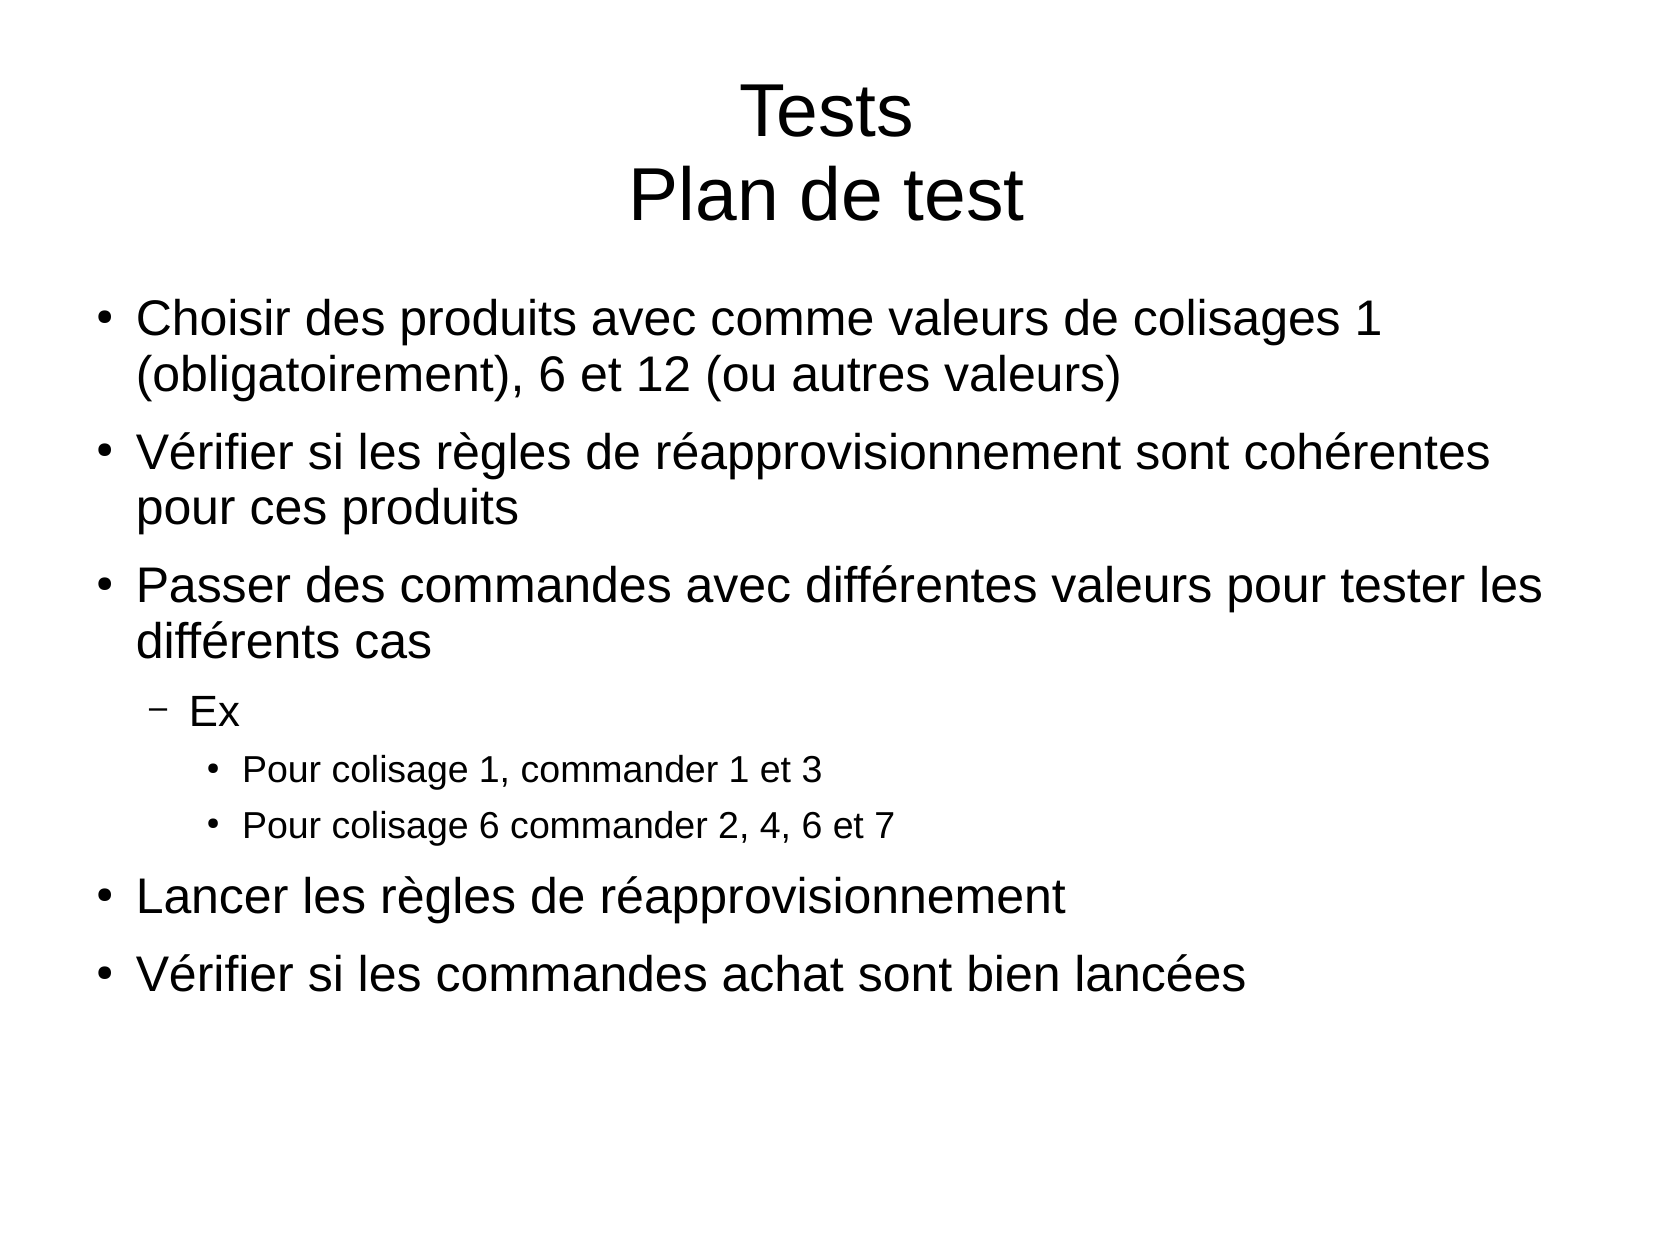

# Tests Plan de test
Choisir des produits avec comme valeurs de colisages 1 (obligatoirement), 6 et 12 (ou autres valeurs)
Vérifier si les règles de réapprovisionnement sont cohérentes pour ces produits
Passer des commandes avec différentes valeurs pour tester les différents cas
Ex
Pour colisage 1, commander 1 et 3
Pour colisage 6 commander 2, 4, 6 et 7
Lancer les règles de réapprovisionnement
Vérifier si les commandes achat sont bien lancées